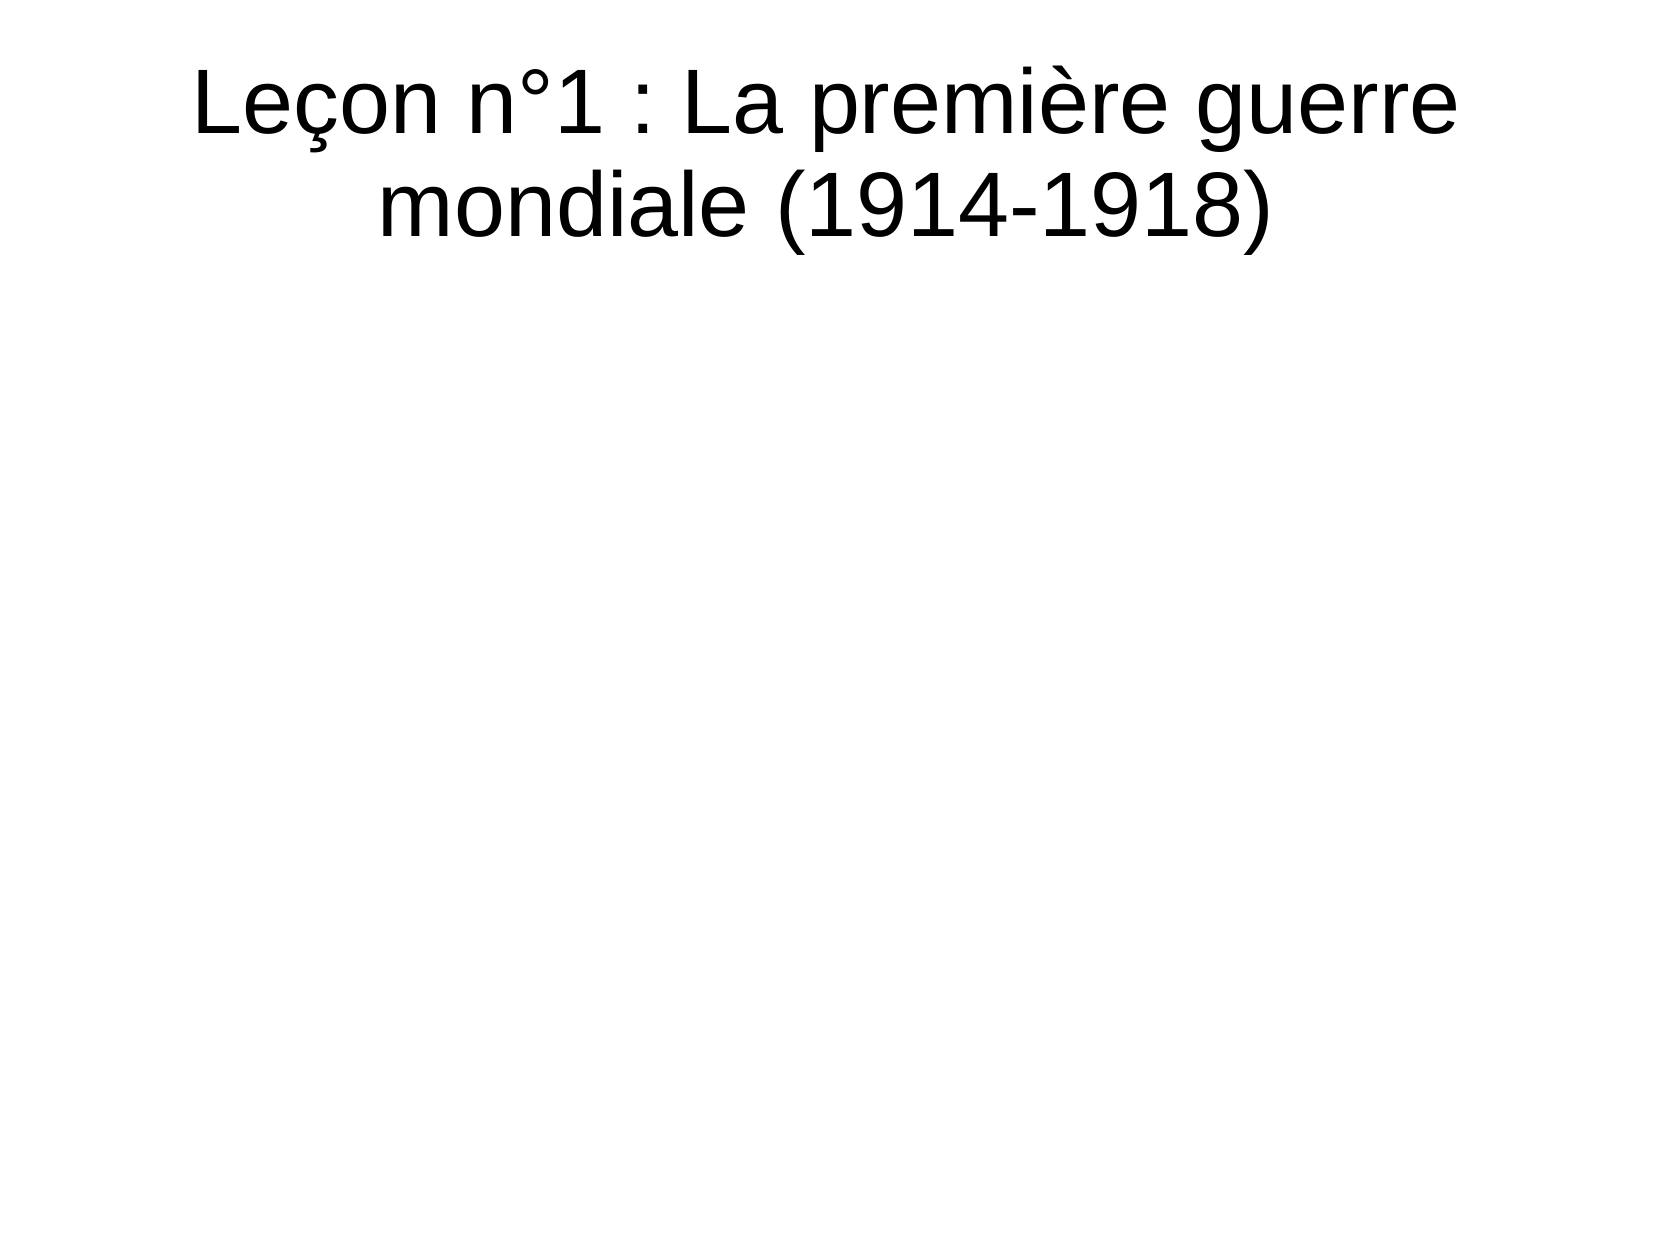

# Leçon n°1 : La première guerre mondiale (1914-1918)